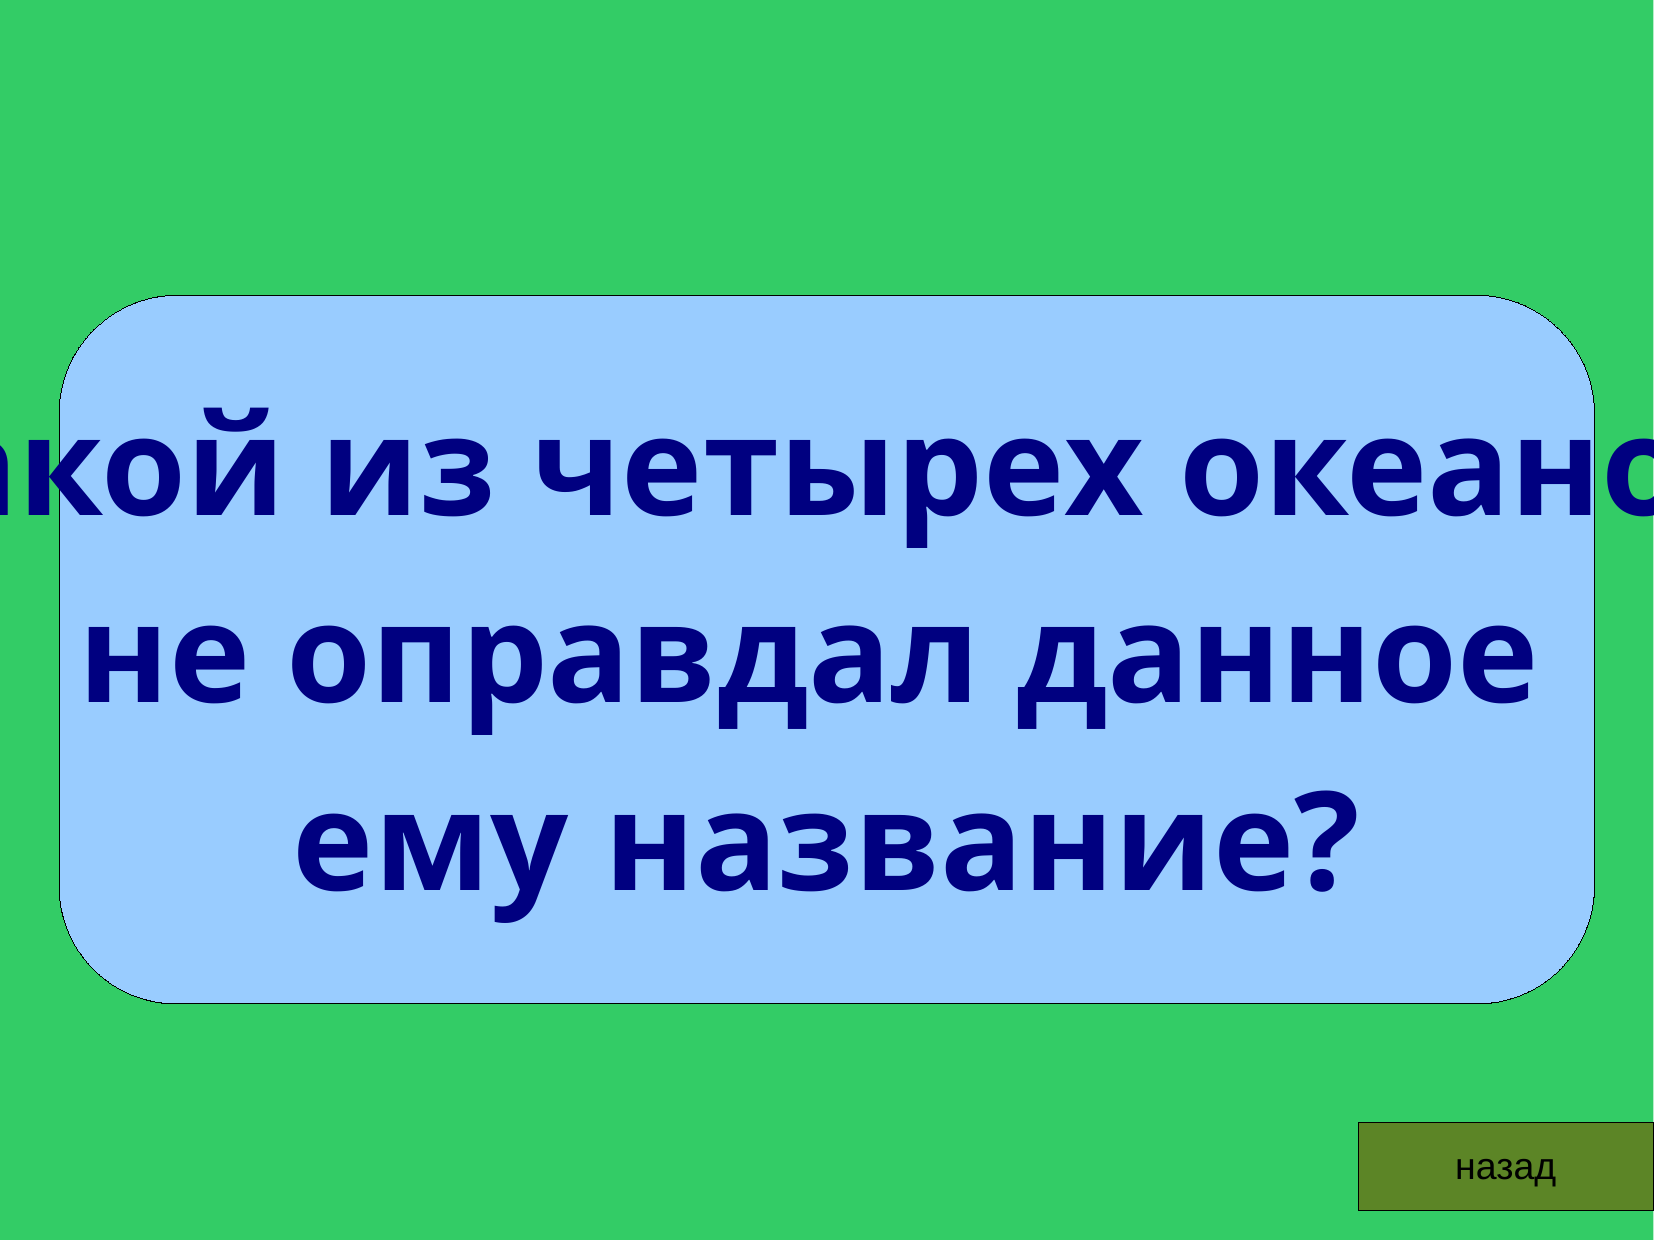

Какой из четырех океанов
не оправдал данное
ему название?
назад